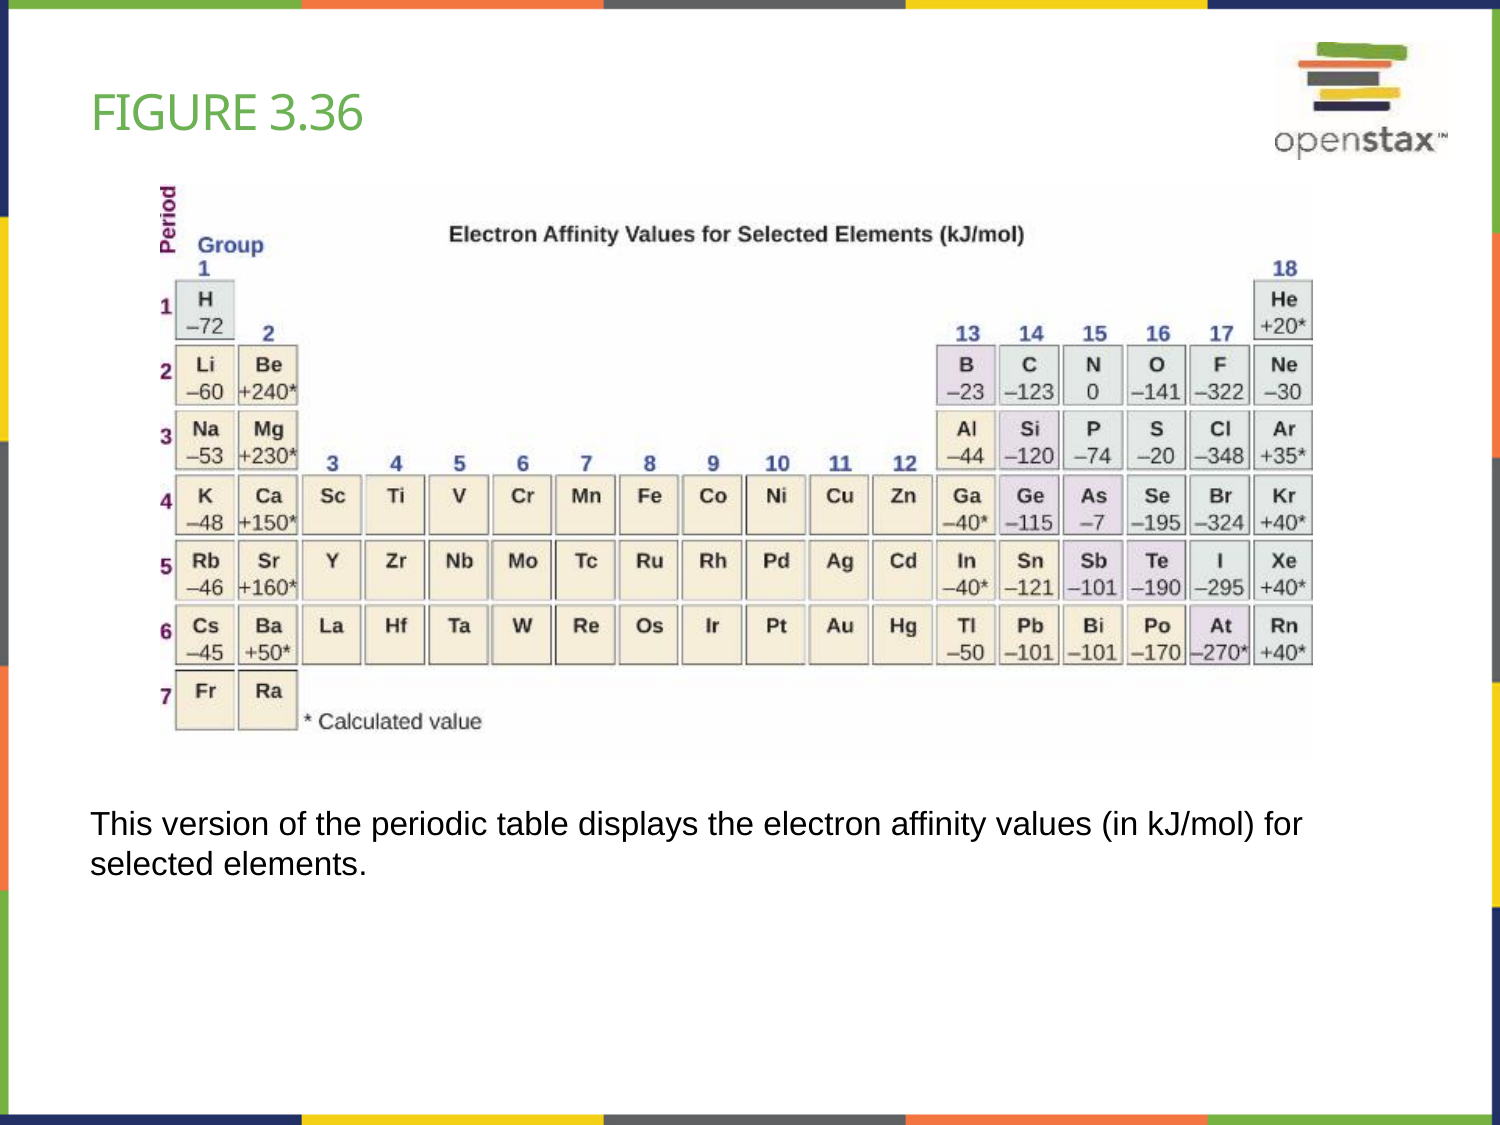

# Figure 3.36
This version of the periodic table displays the electron affinity values (in kJ/mol) for selected elements.